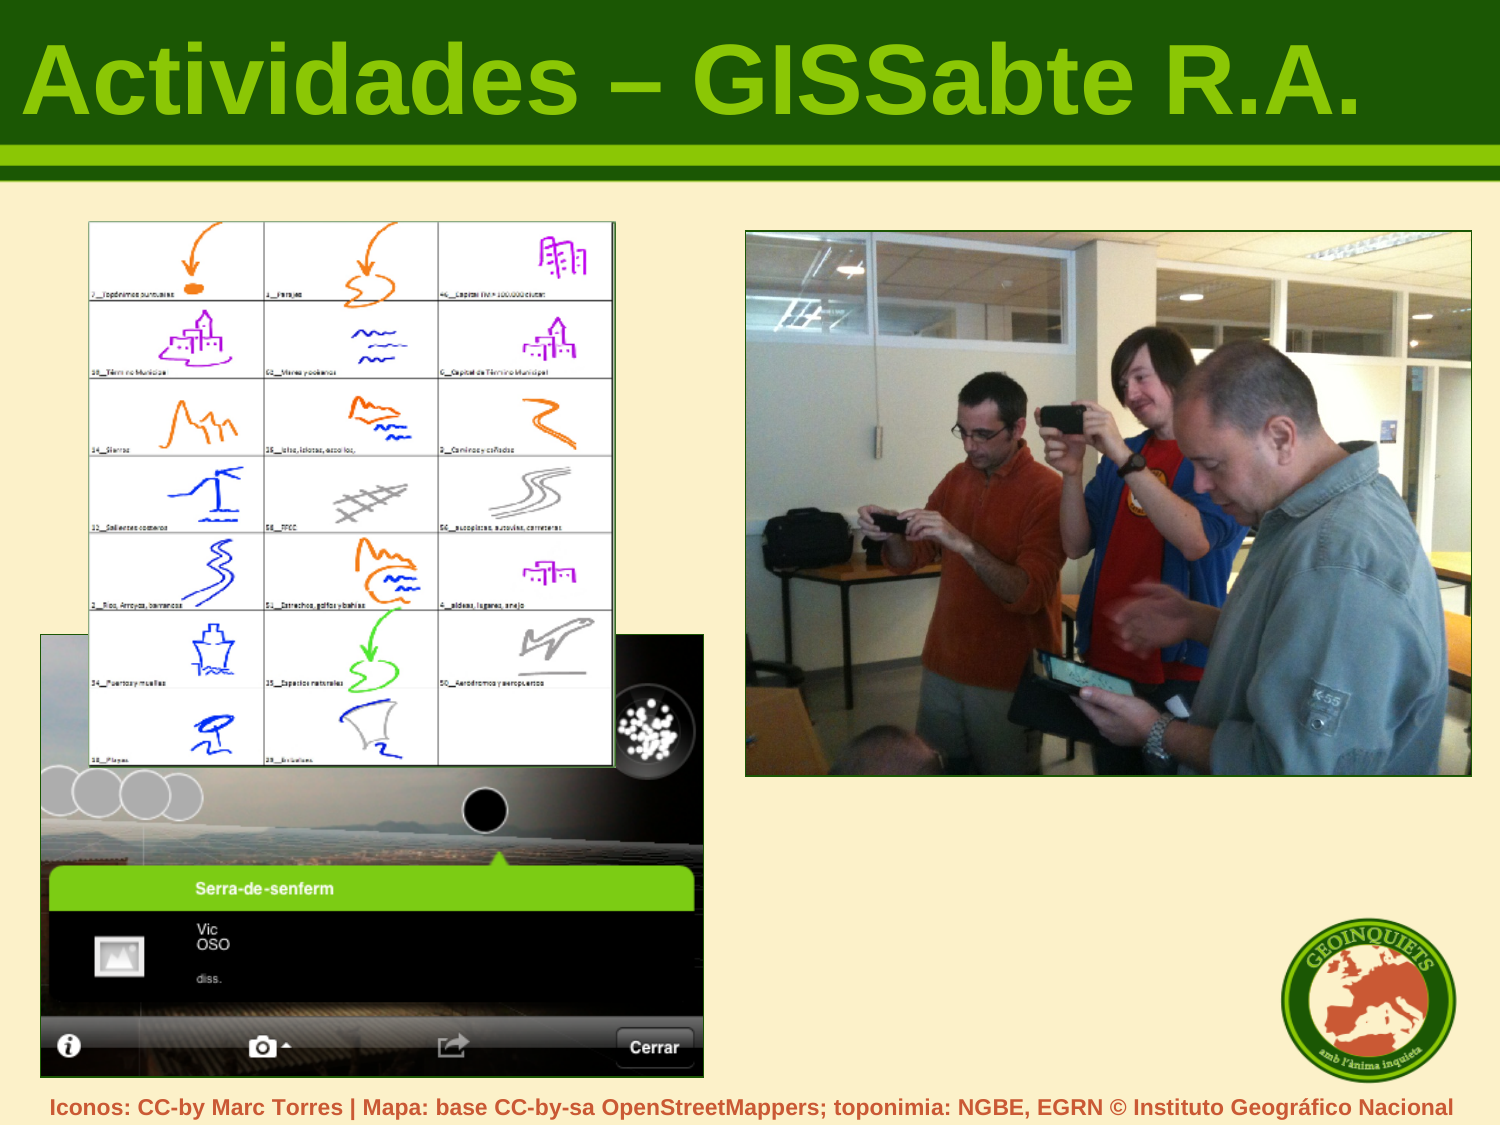

Actividades – GISSabte R.A.
Iconos: CC-by Marc Torres | Mapa: base CC-by-sa OpenStreetMappers; toponimia: NGBE, EGRN © Instituto Geográfico Nacional